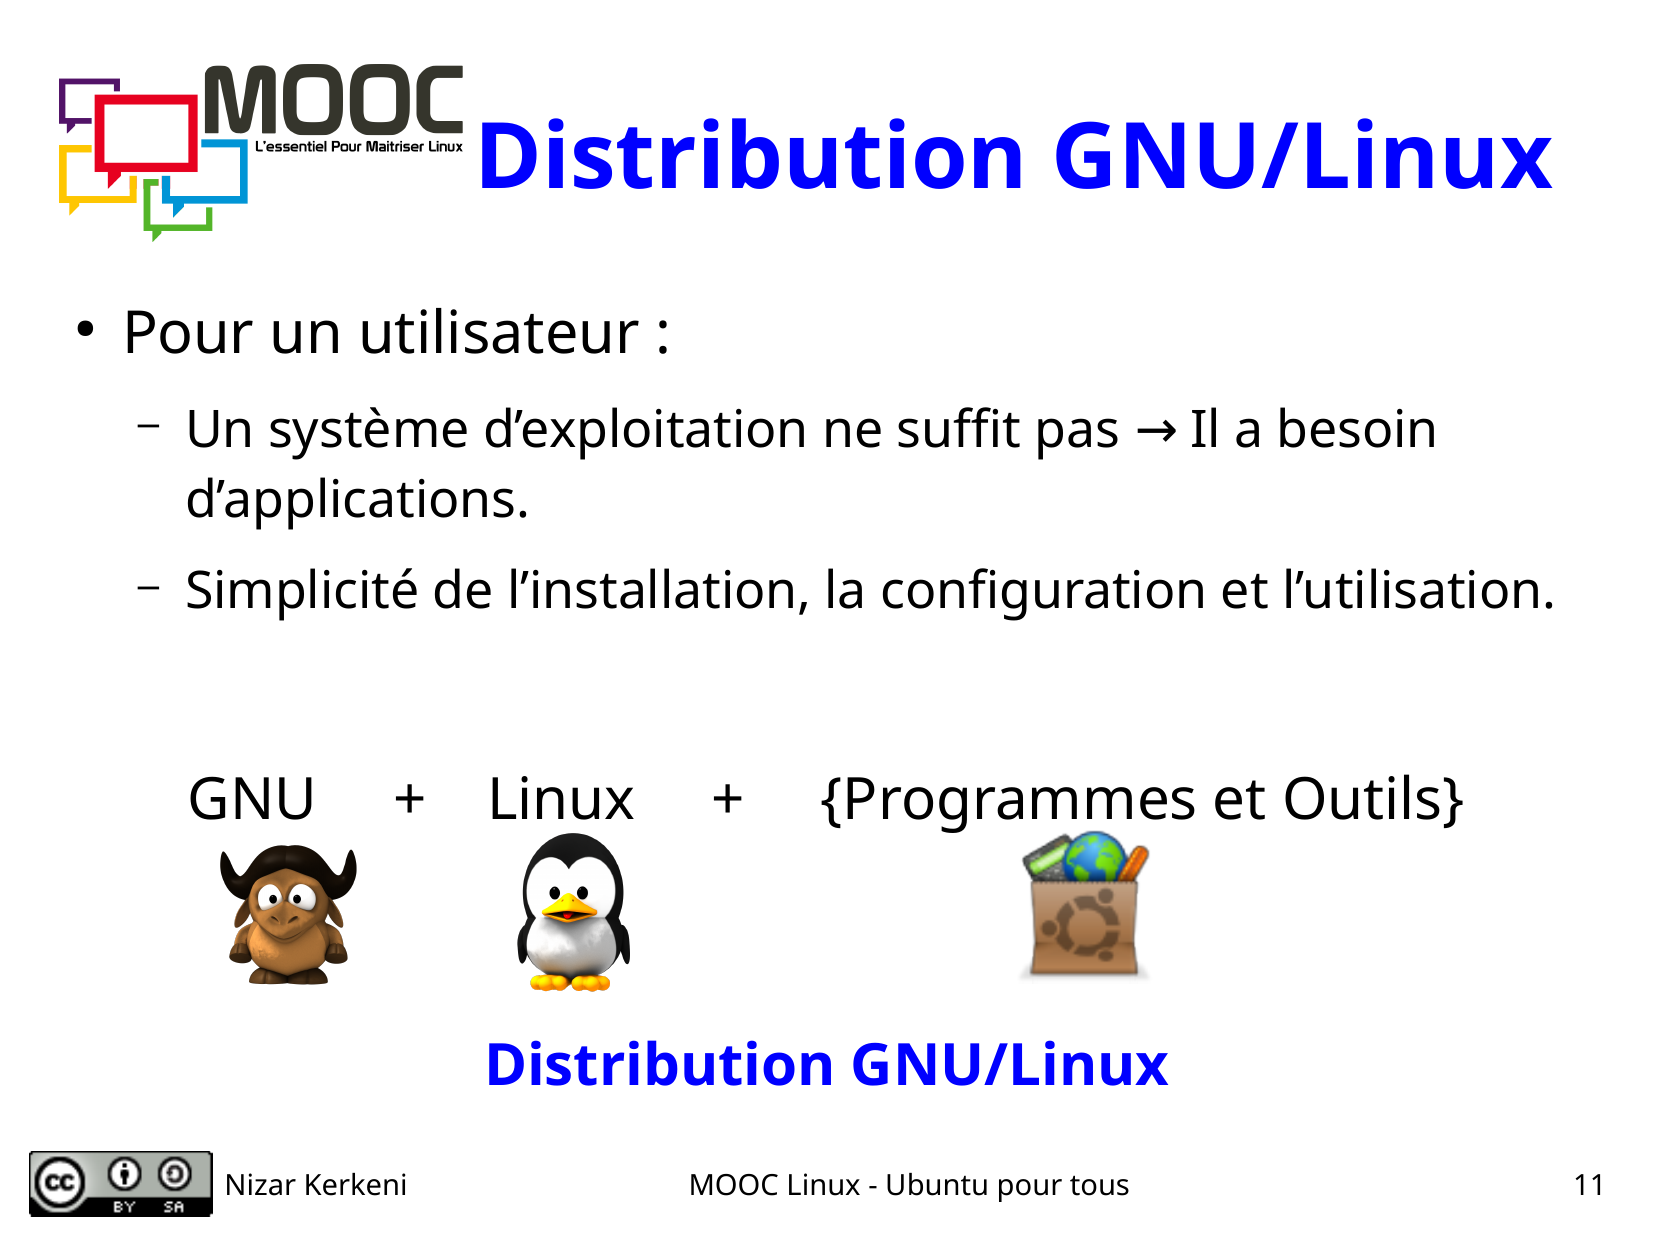

# Distribution GNU/Linux
Pour un utilisateur :
Un système d’exploitation ne suffit pas → Il a besoin d’applications.
Simplicité de l’installation, la configuration et l’utilisation.
GNU + Linux + {Programmes et Outils}
Distribution GNU/Linux
MOOC Linux - Ubuntu pour tous
11